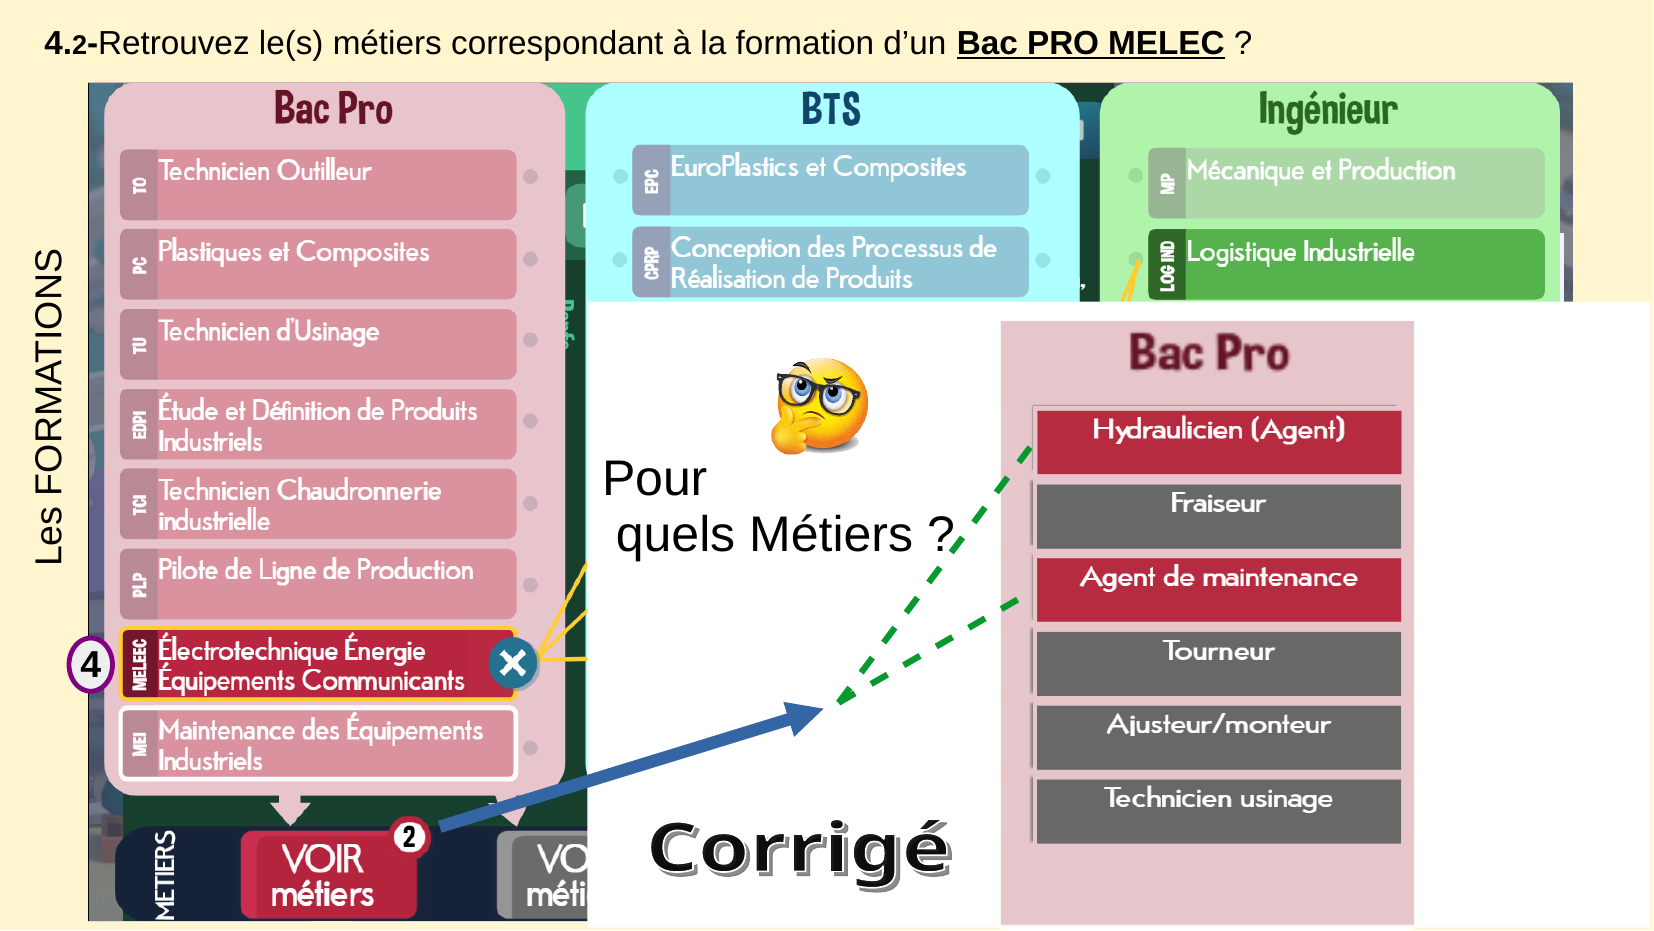

4.2-Retrouvez le(s) métiers correspondant à la formation d’un Bac PRO MELEC ?
Les FORMATIONS
Pour
 quels Métiers ?
4
Corrigé